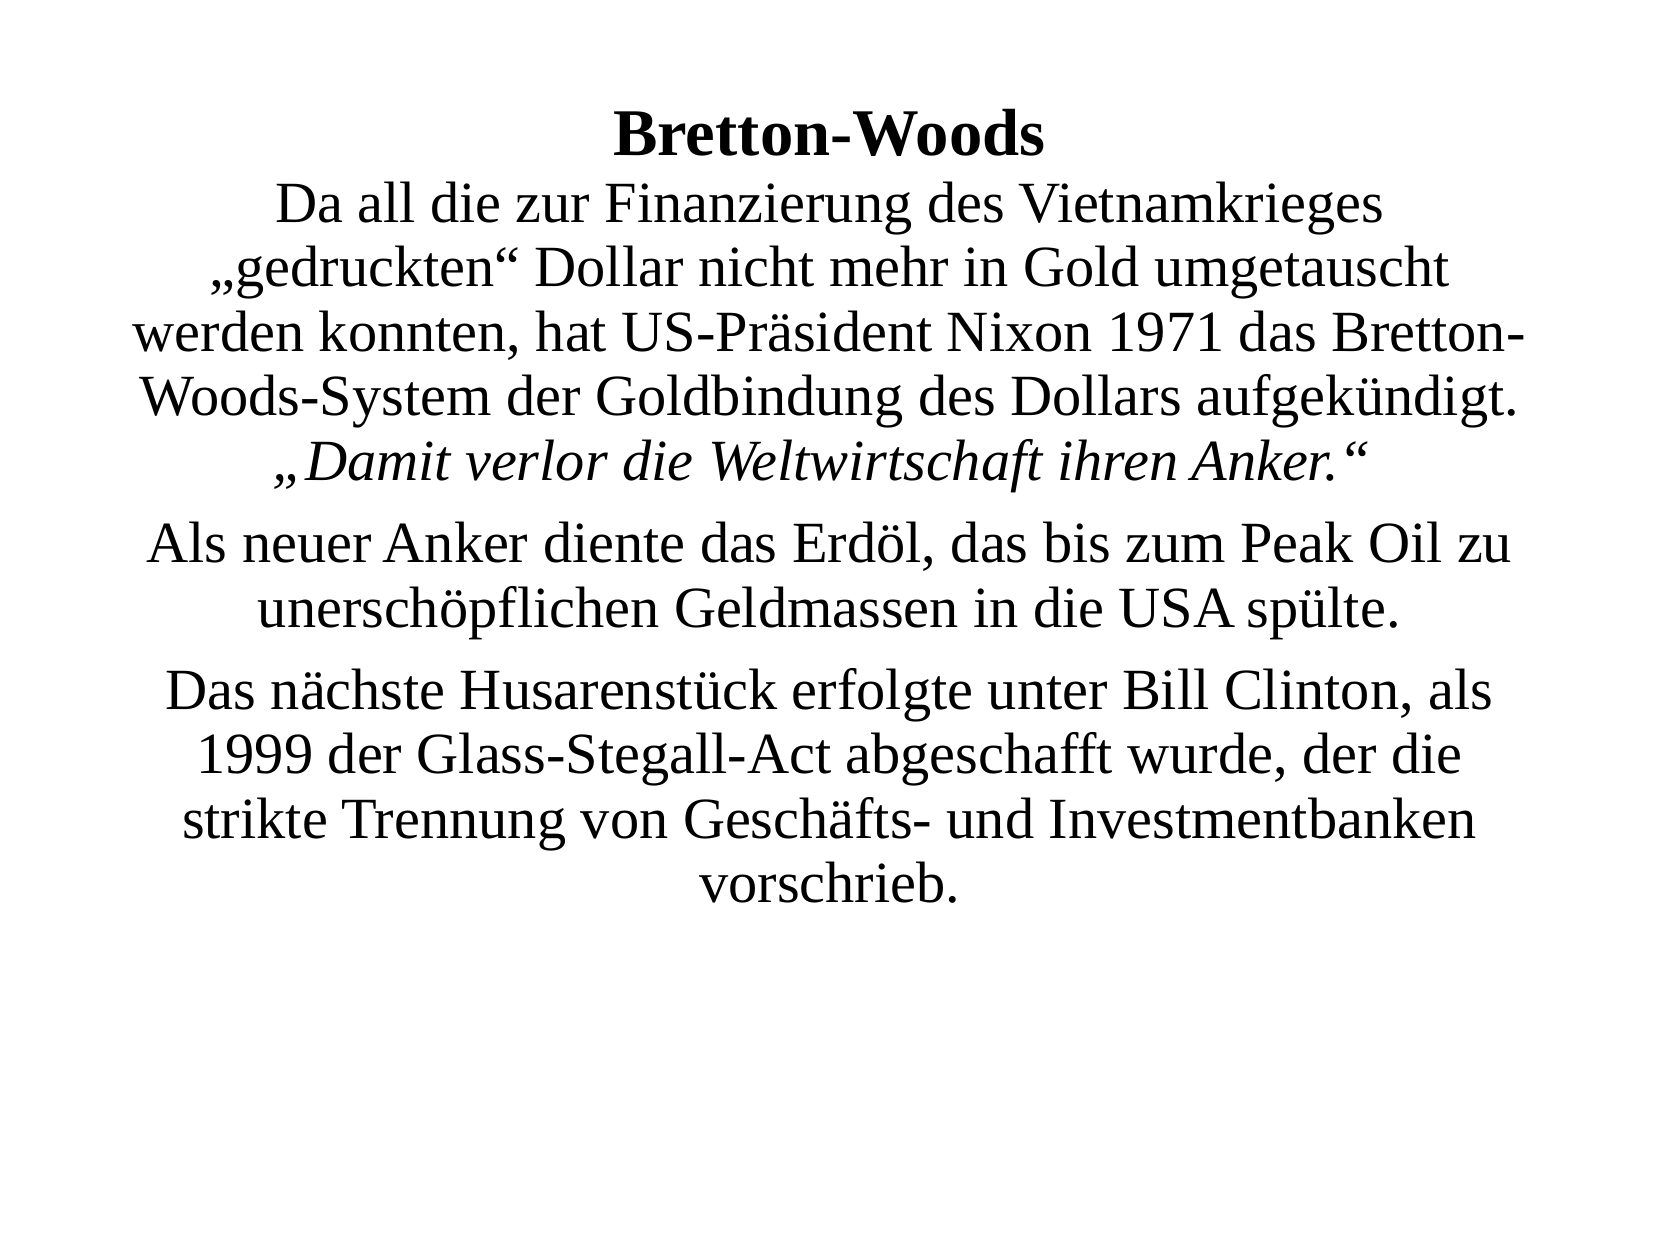

Bretton-Woods
Da all die zur Finanzierung des Vietnamkrieges „gedruckten“ Dollar nicht mehr in Gold umgetauscht werden konnten, hat US-Präsident Nixon 1971 das Bretton-Woods-System der Goldbindung des Dollars aufgekündigt. „Damit verlor die Weltwirtschaft ihren Anker.“
Als neuer Anker diente das Erdöl, das bis zum Peak Oil zu unerschöpflichen Geldmassen in die USA spülte.
Das nächste Husarenstück erfolgte unter Bill Clinton, als 1999 der Glass-Stegall-Act abgeschafft wurde, der die strikte Trennung von Geschäfts- und Investmentbanken vorschrieb.